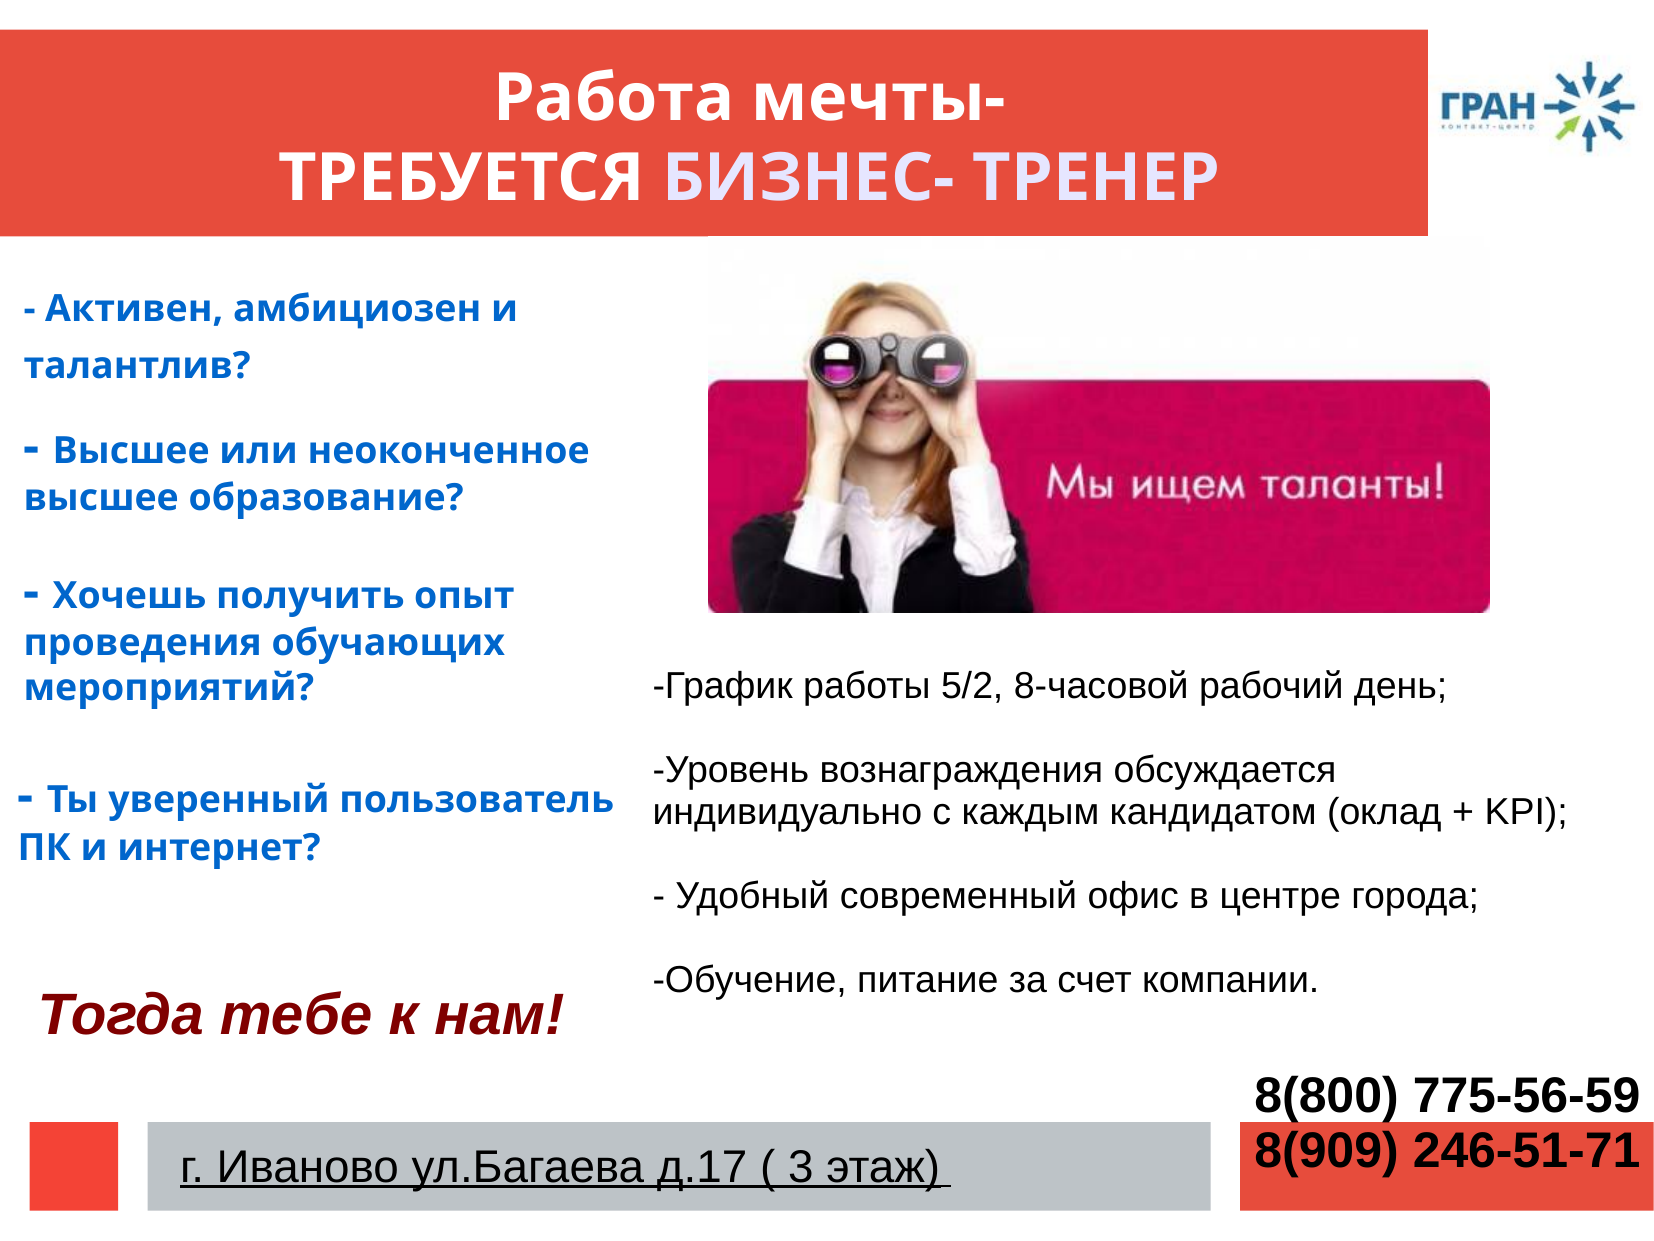

# Работа мечты- ТРЕБУЕТСЯ БИЗНЕС- ТРЕНЕР
- Активен, амбициозен и талантлив?
- Высшее или неоконченное высшее образование?
- Хочешь получить опыт проведения обучающих мероприятий?
-График работы 5/2, 8-часовой рабочий день;
-Уровень вознаграждения обсуждается
индивидуально с каждым кандидатом (оклад + KPI);
- Удобный современный офис в центре города;
-Обучение, питание за счет компании.
- Ты уверенный пользователь ПК и интернет?
Тогда тебе к нам!
8(800) 775-56-59
8(909) 246-51-71
г. Иваново ул.Багаева д.17 ( 3 этаж)